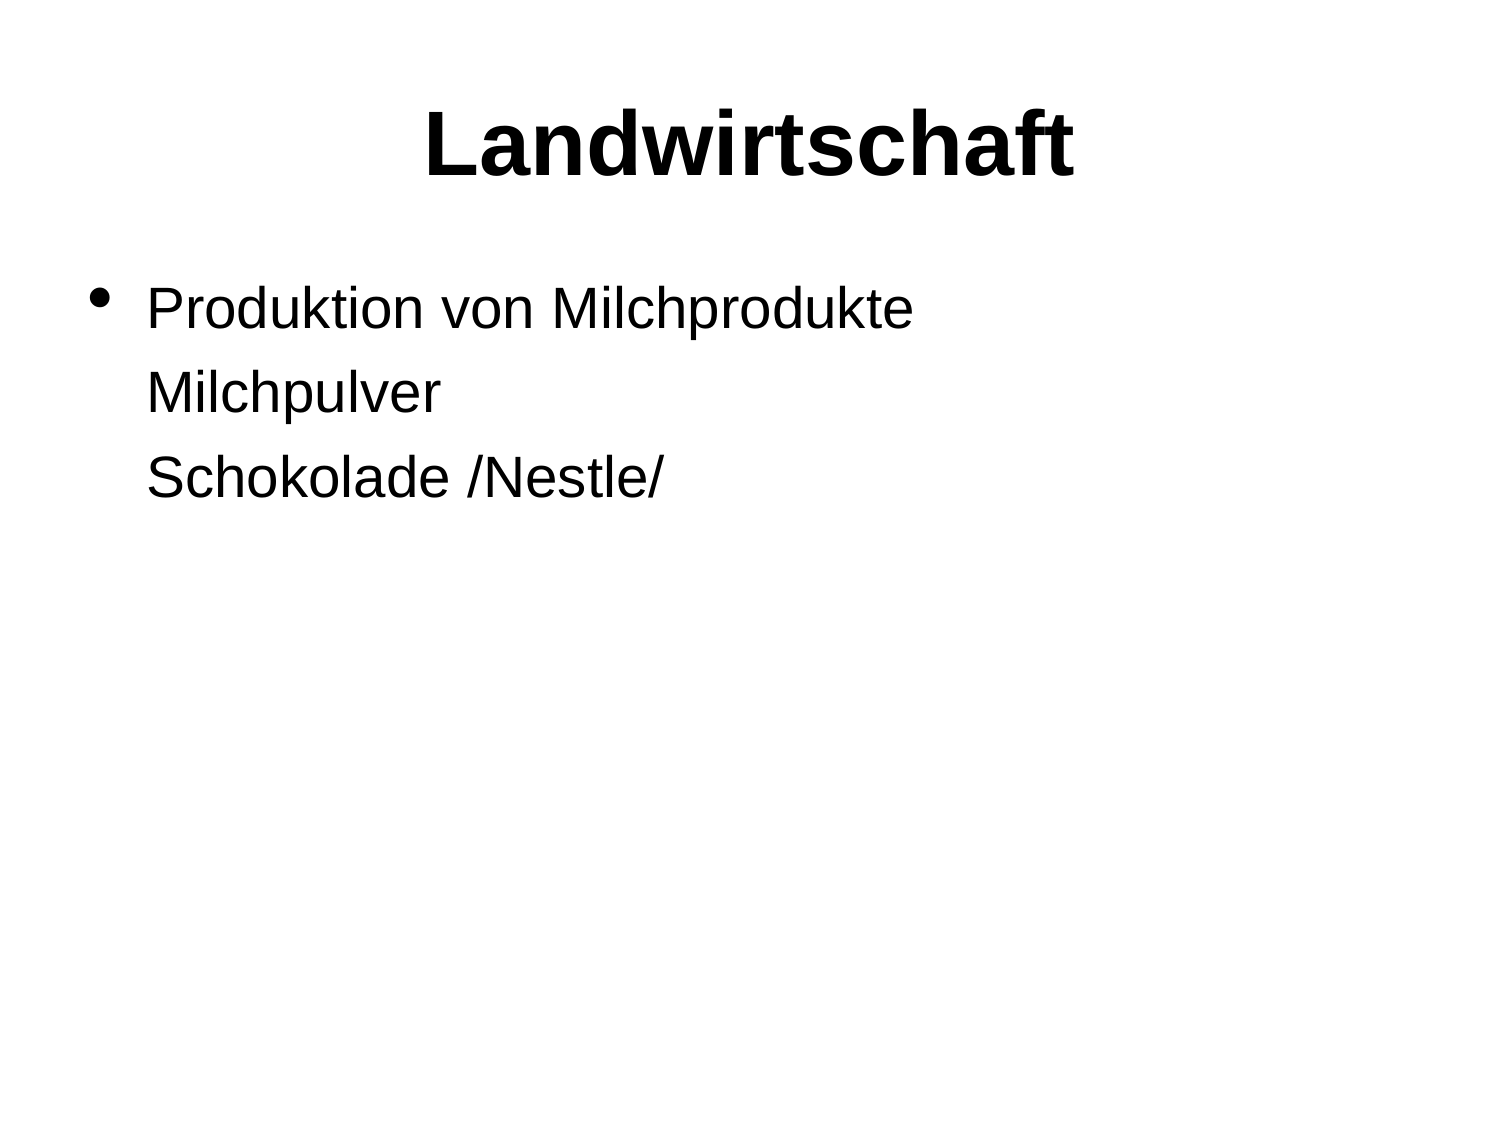

# Landwirtschaft
Produktion von Milchprodukte
	Milchpulver
	Schokolade /Nestle/